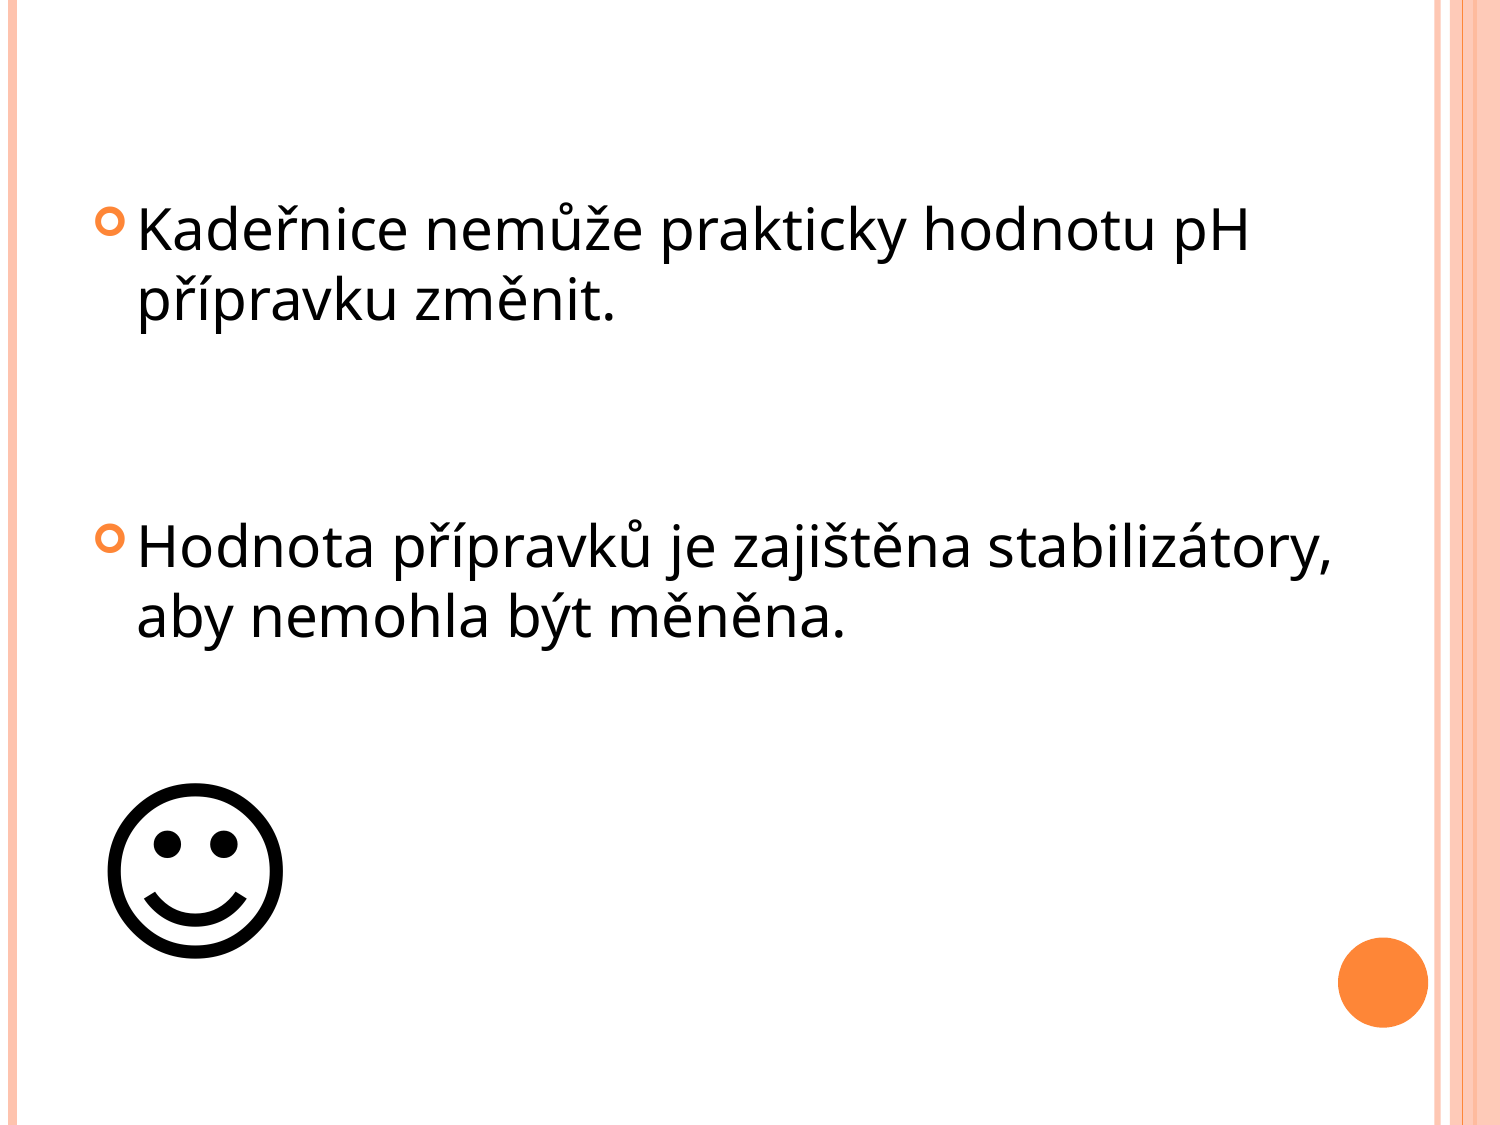

# Kadeřnice nemůže prakticky hodnotu pH přípravku změnit.
Hodnota přípravků je zajištěna stabilizátory, aby nemohla být měněna.
☺